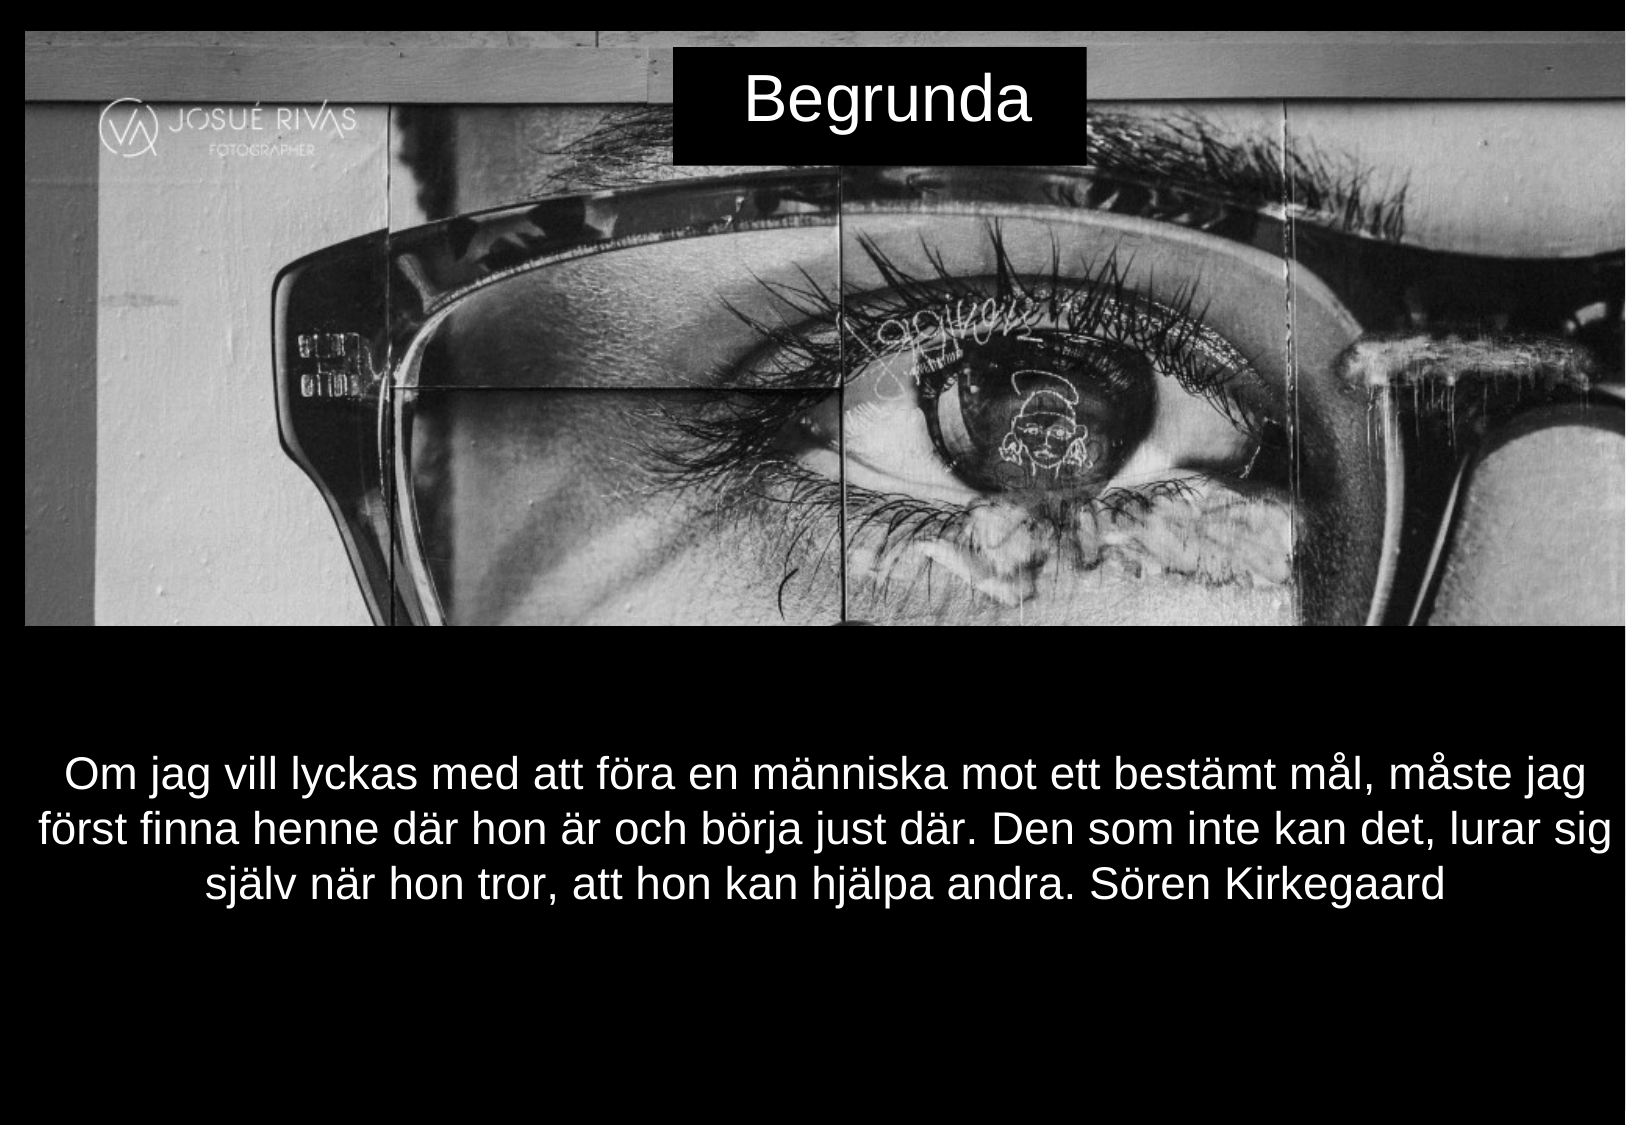

Begrunda
Om jag vill lyckas med att föra en människa mot ett bestämt mål, måste jag först finna henne där hon är och börja just där. Den som inte kan det, lurar sig själv när hon tror, att hon kan hjälpa andra. Sören Kirkegaard